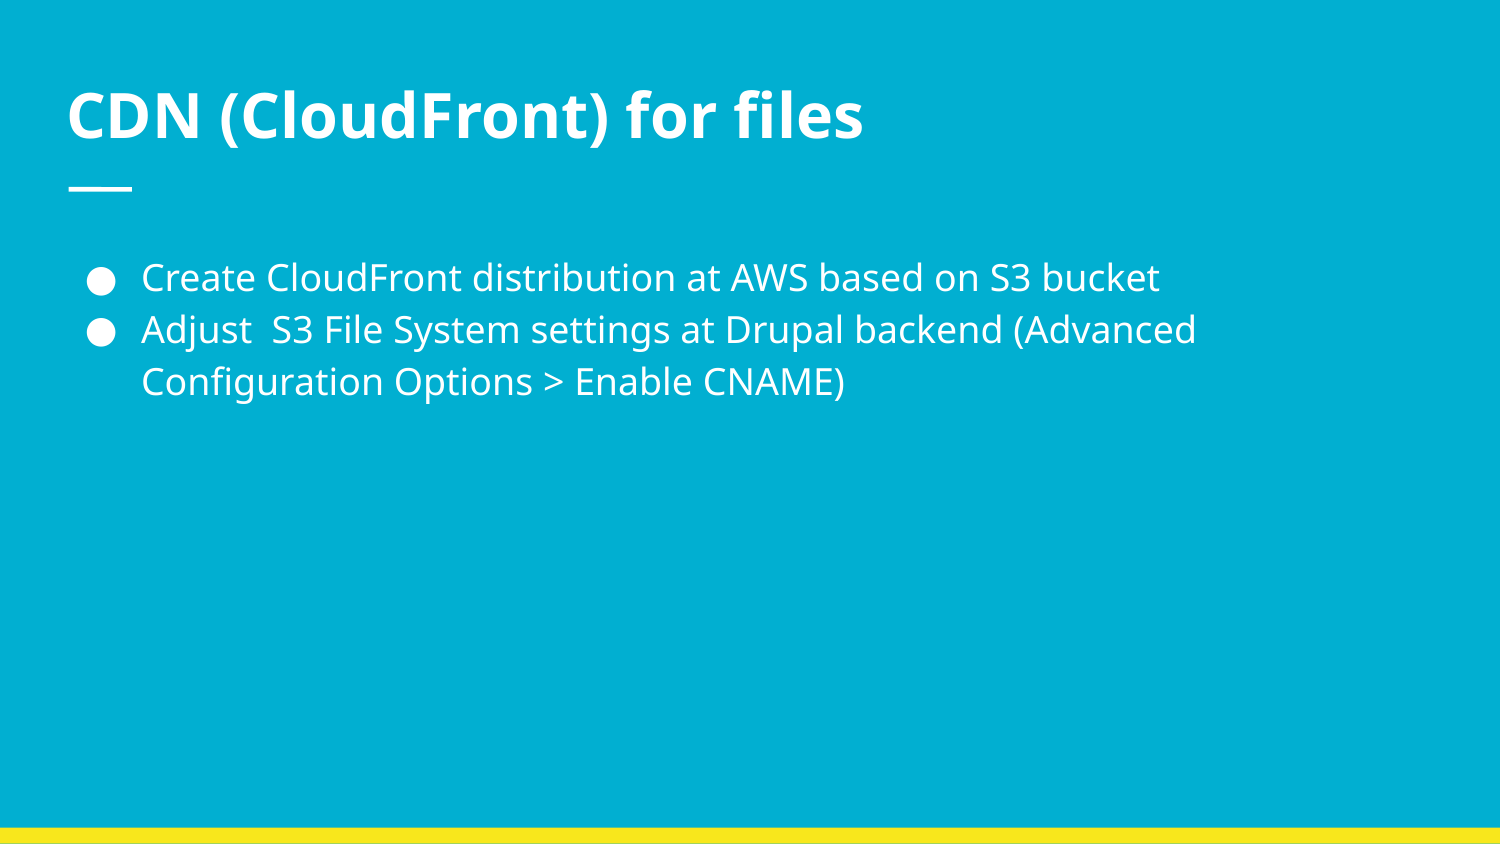

# CDN (CloudFront) for files
Create CloudFront distribution at AWS based on S3 bucket
Adjust S3 File System settings at Drupal backend (Advanced Configuration Options > Enable CNAME)